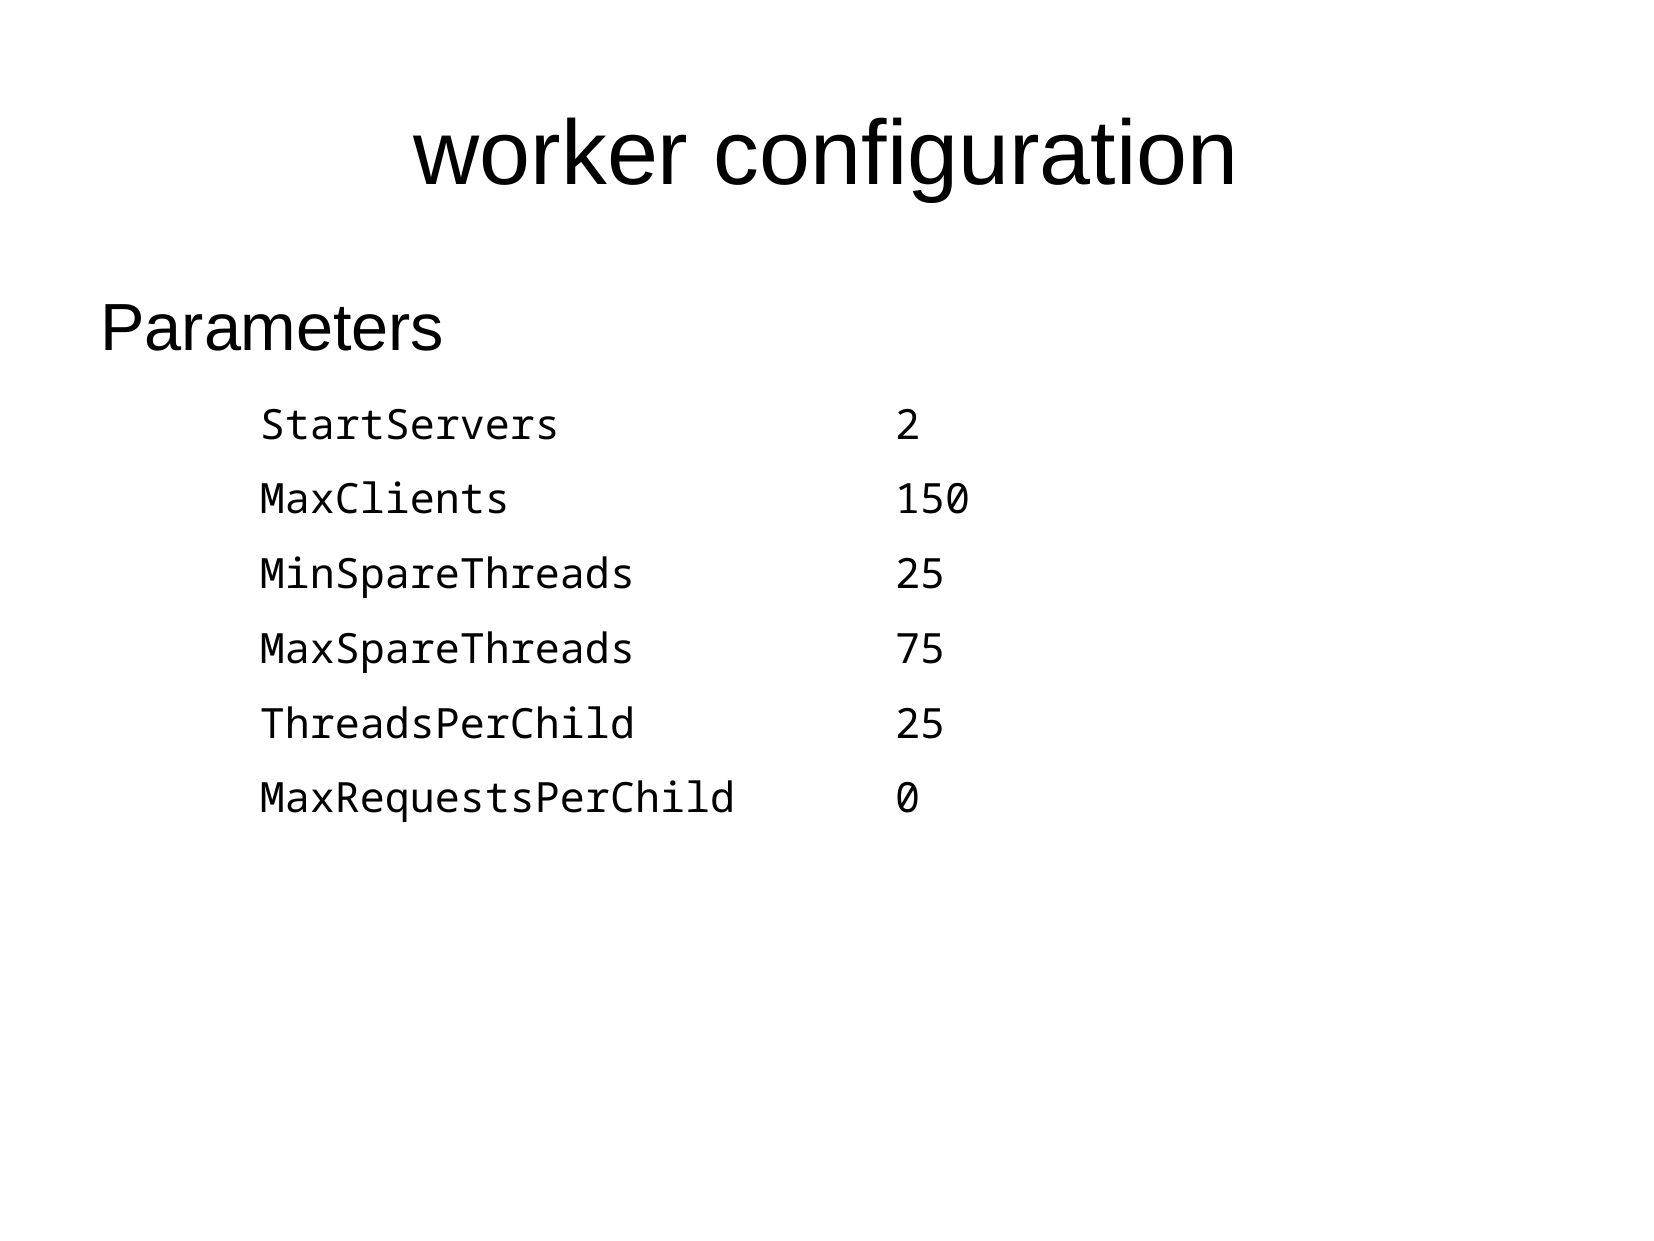

# worker configuration
Parameters
StartServers					2
MaxClients						150
MinSpareThreads				25
MaxSpareThreads				75
ThreadsPerChild				25
MaxRequestsPerChild			0